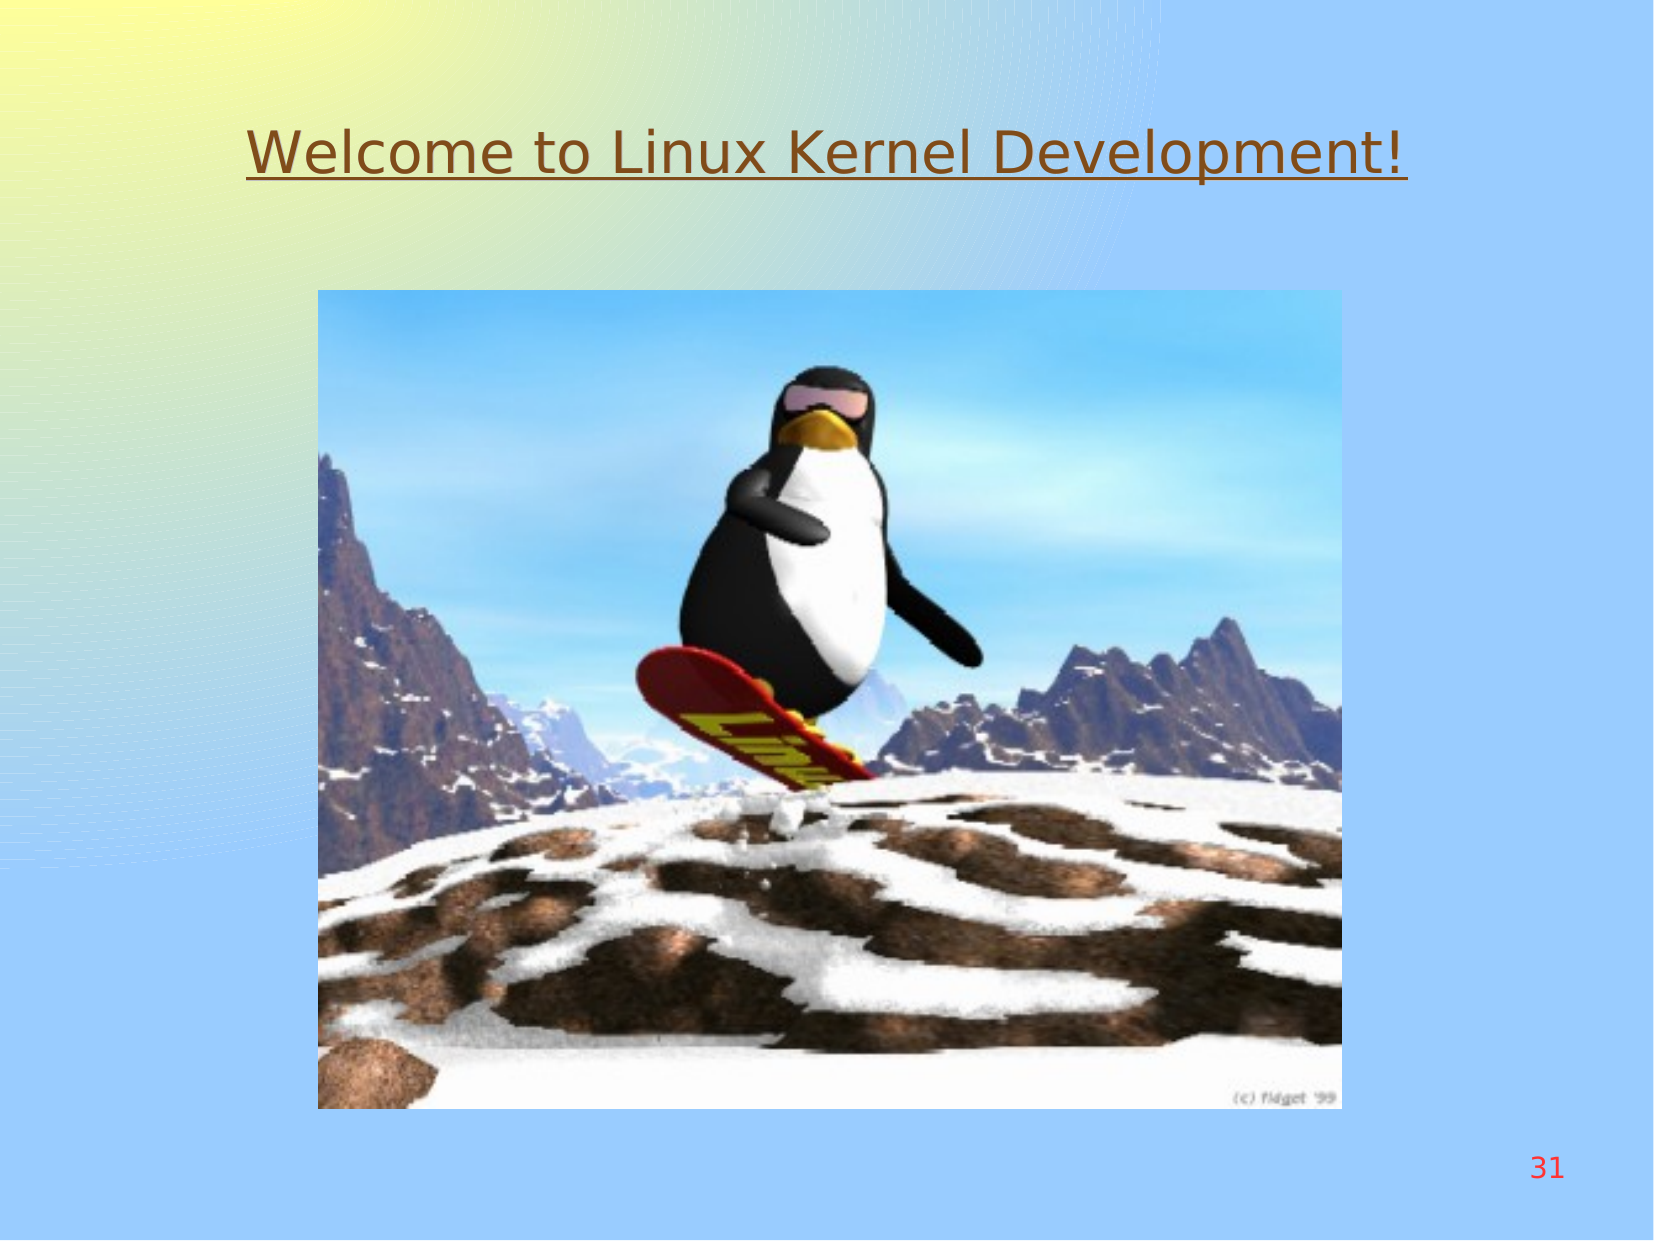

# Welcome to Linux Kernel Development!
31